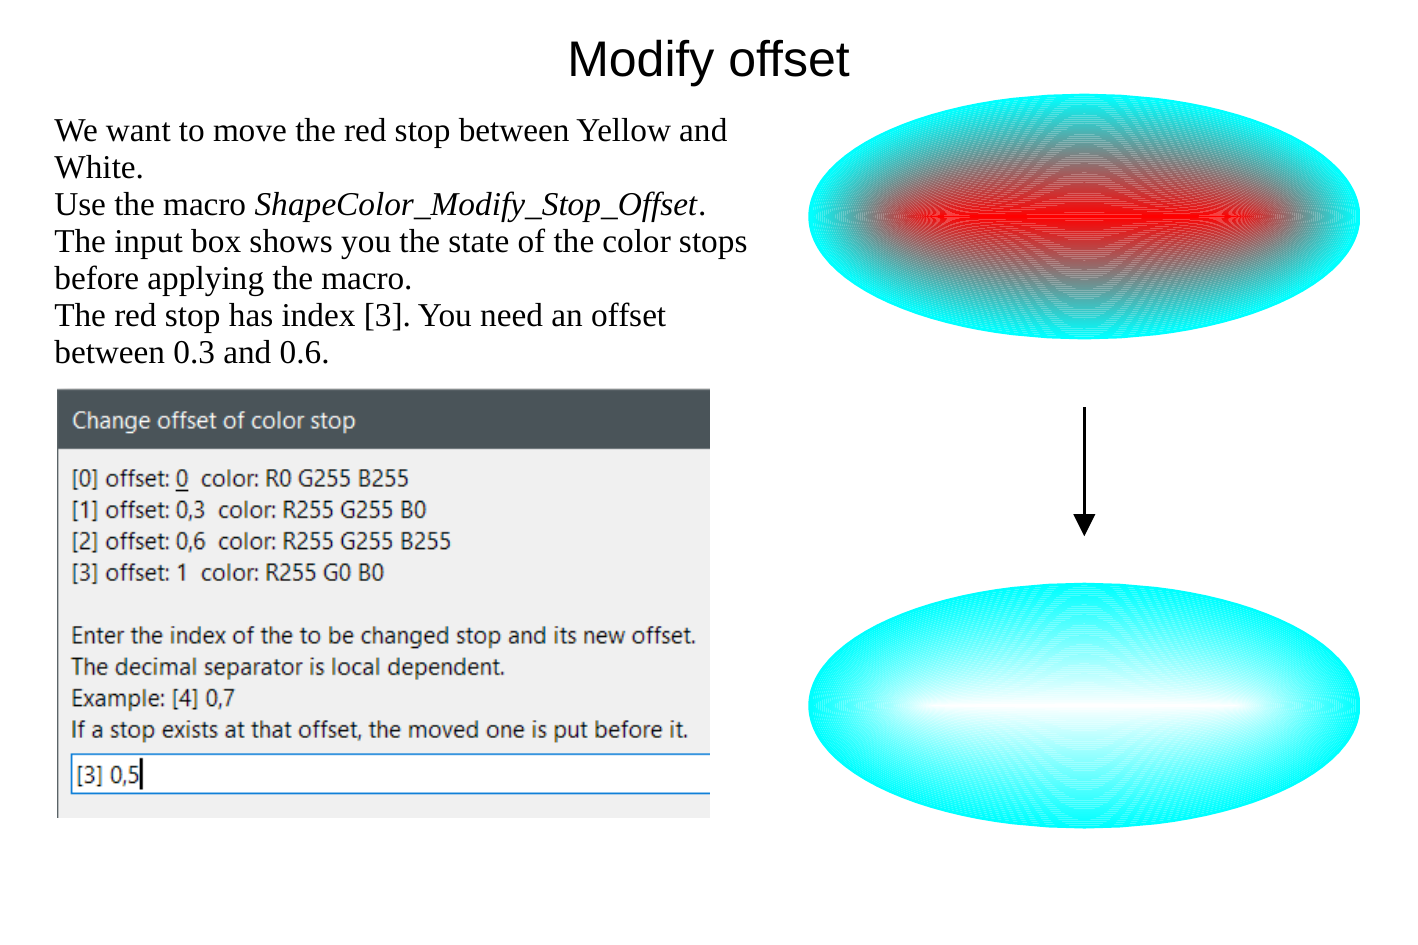

# Modify offset
We want to move the red stop between Yellow and White.
Use the macro ShapeColor_Modify_Stop_Offset.
The input box shows you the state of the color stops before applying the macro.
The red stop has index [3]. You need an offset between 0.3 and 0.6.